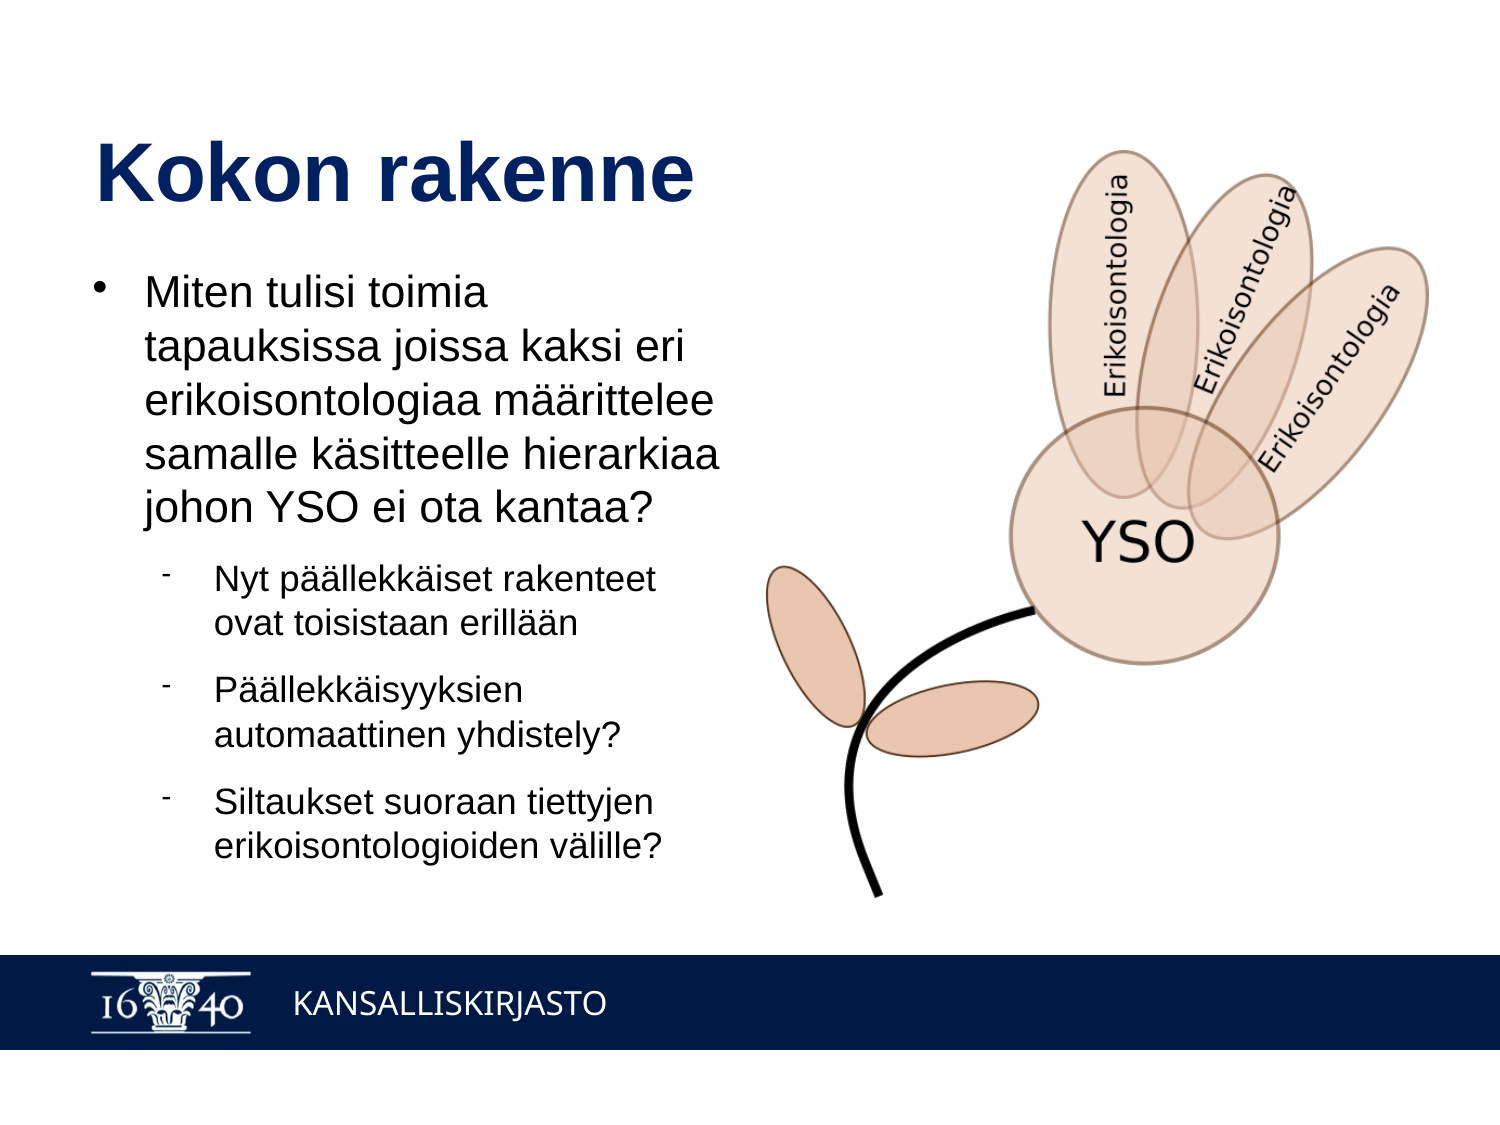

Kokon rakenne
Miten tulisi toimia tapauksissa joissa kaksi eri erikoisontologiaa määrittelee samalle käsitteelle hierarkiaa johon YSO ei ota kantaa?
Nyt päällekkäiset rakenteet ovat toisistaan erillään
Päällekkäisyyksien automaattinen yhdistely?
Siltaukset suoraan tiettyjen erikoisontologioiden välille?